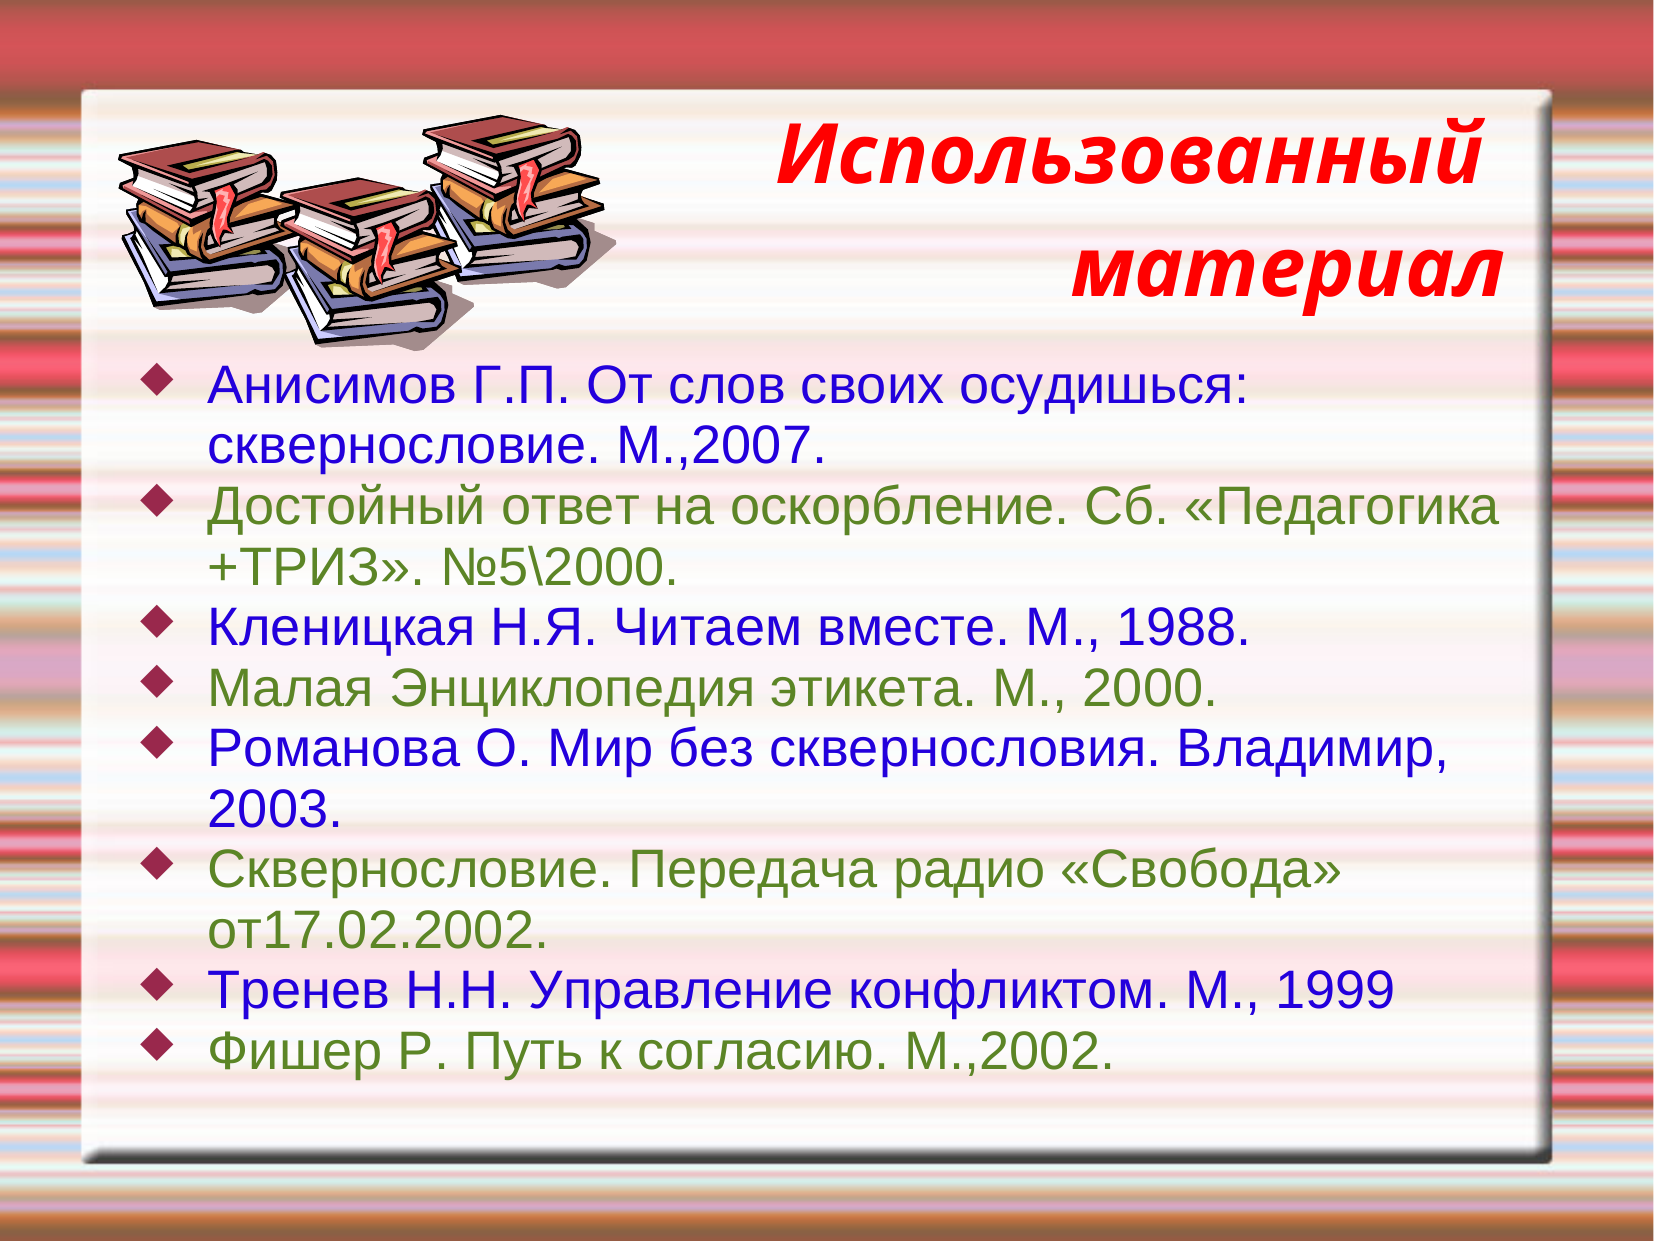

# Использованный материал
Анисимов Г.П. От слов своих осудишься: сквернословие. М.,2007.
Достойный ответ на оскорбление. Сб. «Педагогика +ТРИЗ». №5\2000.
Кленицкая Н.Я. Читаем вместе. М., 1988.
Малая Энциклопедия этикета. М., 2000.
Романова О. Мир без сквернословия. Владимир, 2003.
Сквернословие. Передача радио «Свобода» от17.02.2002.
Тренев Н.Н. Управление конфликтом. М., 1999
Фишер Р. Путь к согласию. М.,2002.